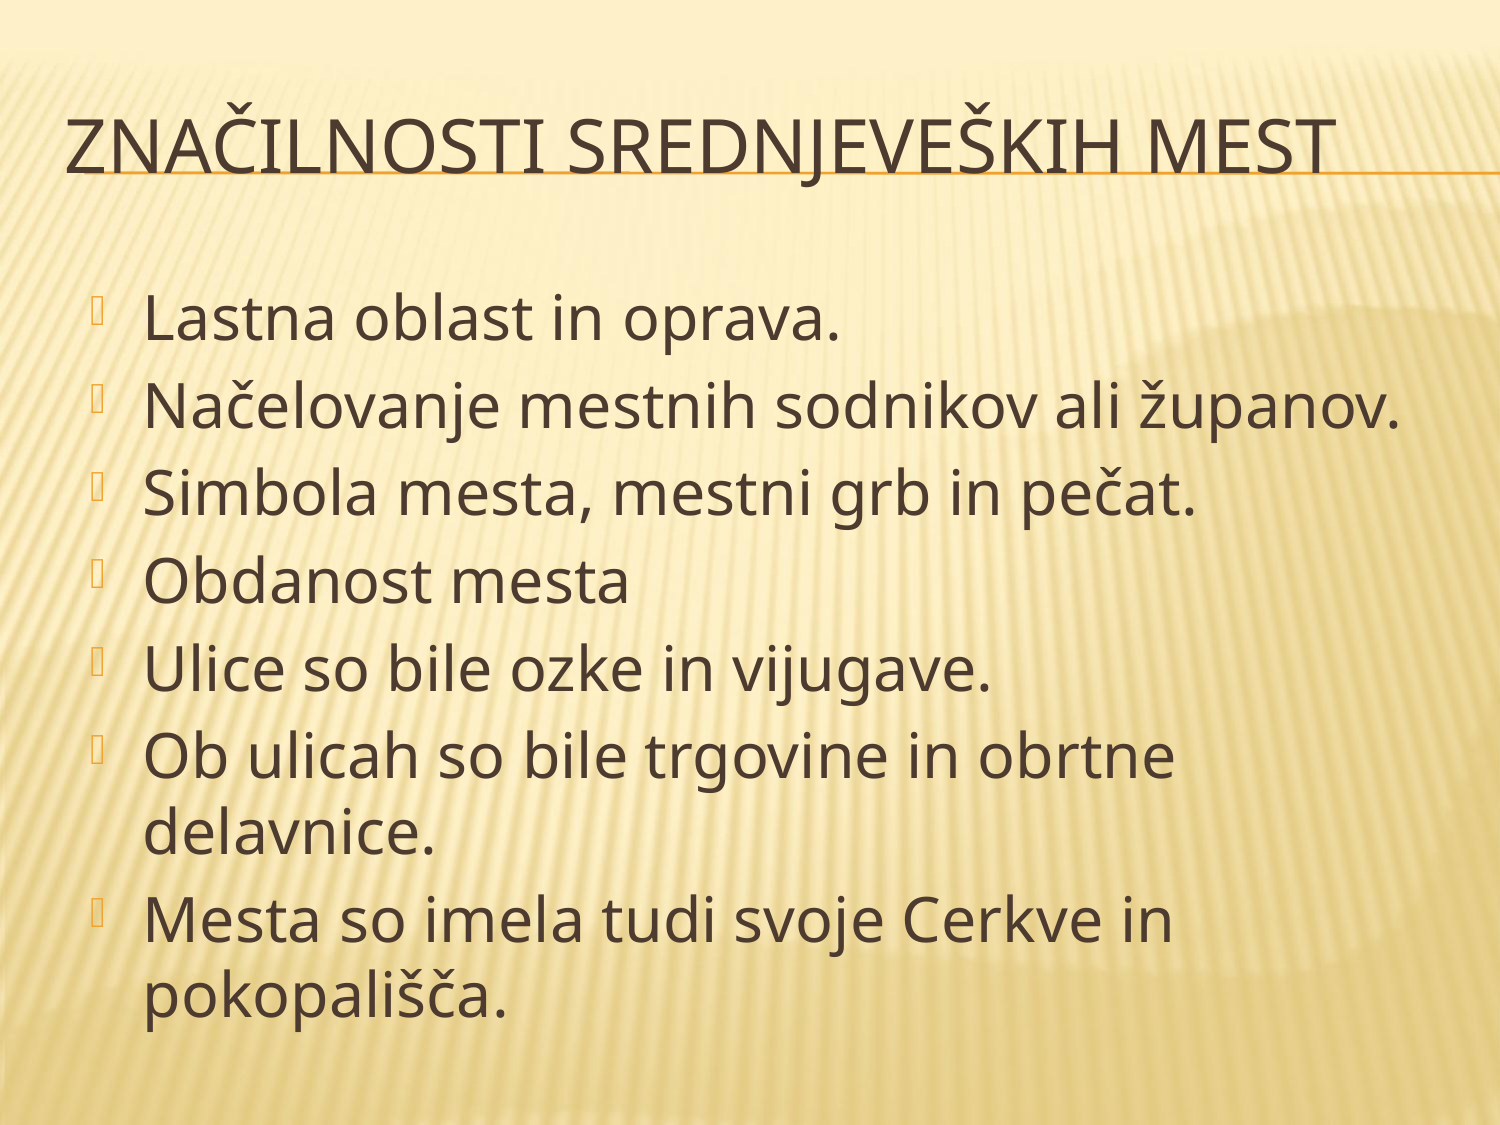

# ZNAČILNOSTI SREDNJEVEŠKIH MEST
Lastna oblast in oprava.
Načelovanje mestnih sodnikov ali županov.
Simbola mesta, mestni grb in pečat.
Obdanost mesta
Ulice so bile ozke in vijugave.
Ob ulicah so bile trgovine in obrtne delavnice.
Mesta so imela tudi svoje Cerkve in pokopališča.